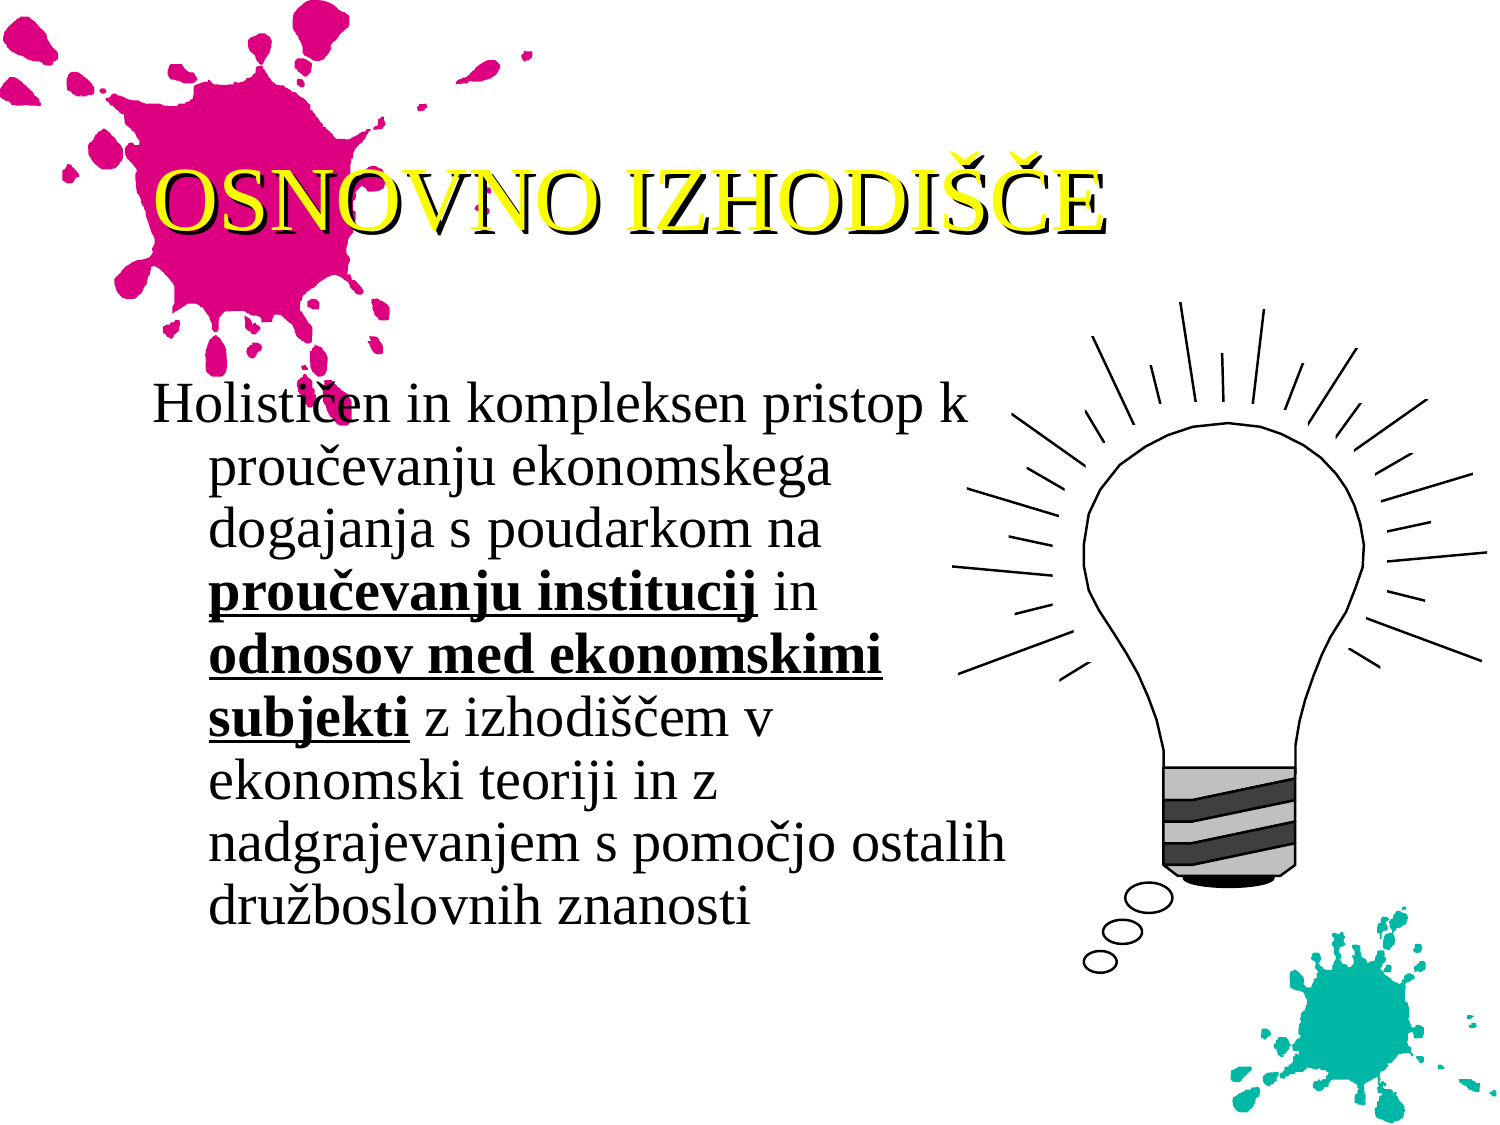

# OSNOVNO IZHODIŠČE
Holističen in kompleksen pristop k proučevanju ekonomskega dogajanja s poudarkom na proučevanju institucij in odnosov med ekonomskimi subjekti z izhodiščem v ekonomski teoriji in z nadgrajevanjem s pomočjo ostalih družboslovnih znanosti